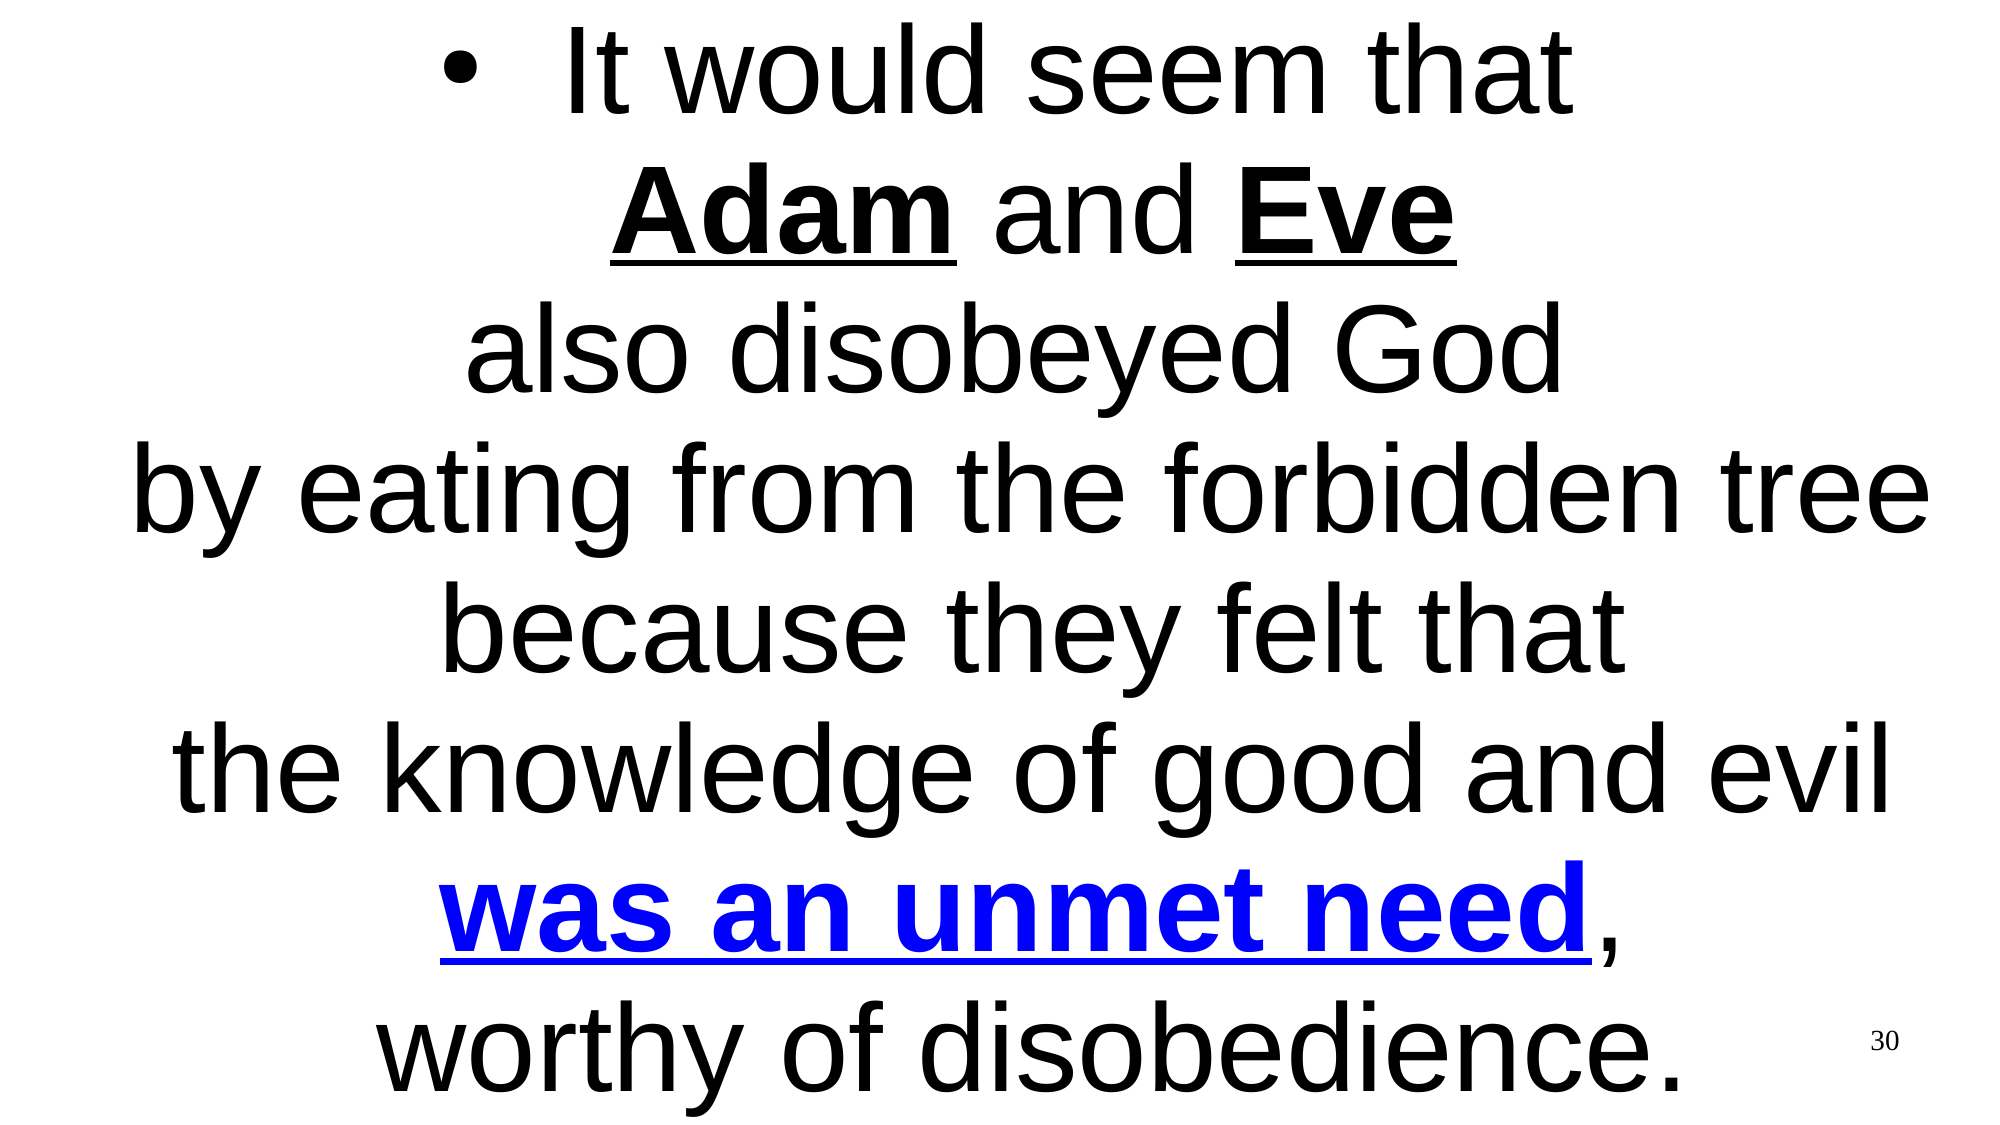

# It would seem that Adam and Eve also disobeyed God by eating from the forbidden tree because they felt that the knowledge of good and evil was an unmet need, worthy of disobedience.
30